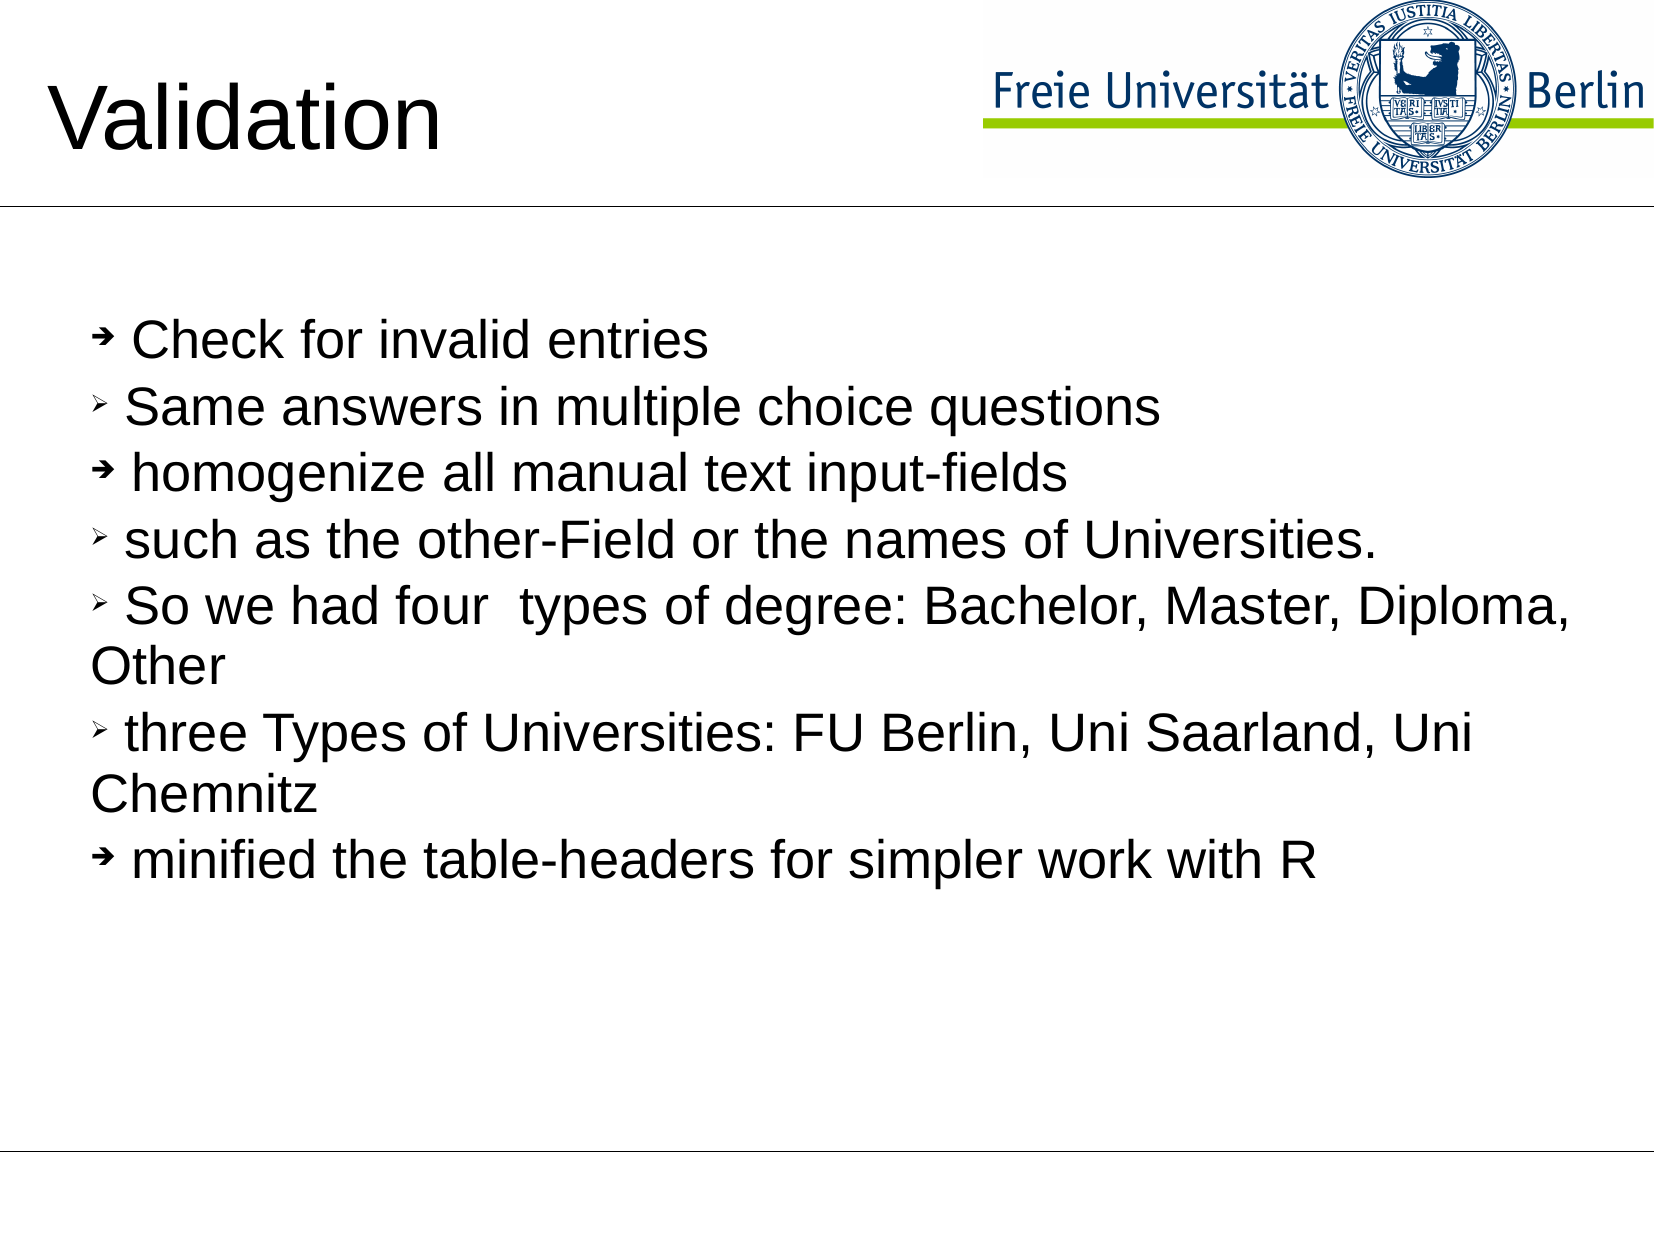

# Validation
 Check for invalid entries
 Same answers in multiple choice questions
 homogenize all manual text input-fields
 such as the other-Field or the names of Universities.
 So we had four types of degree: Bachelor, Master, Diploma, Other
 three Types of Universities: FU Berlin, Uni Saarland, Uni Chemnitz
 minified the table-headers for simpler work with R